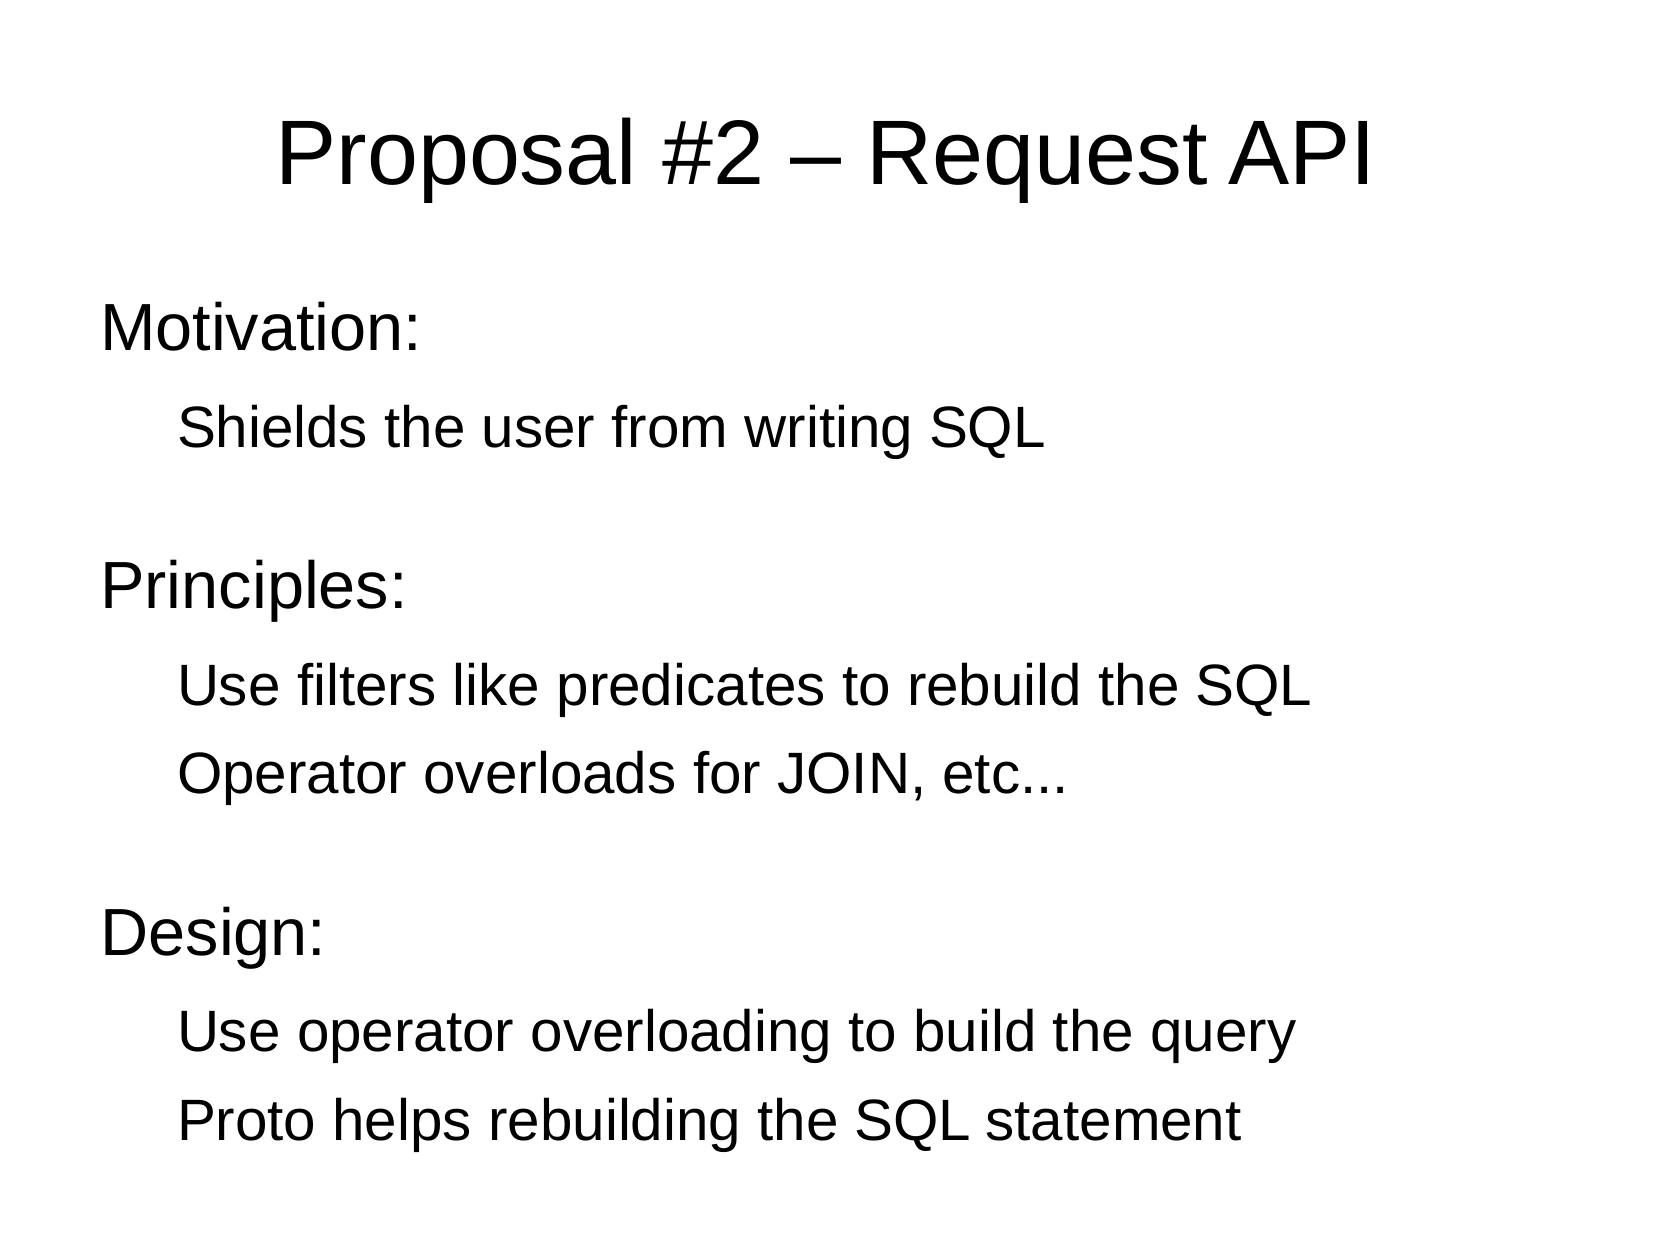

# Proposal #2 – Request API
Motivation:
Shields the user from writing SQL
Principles:
Use filters like predicates to rebuild the SQL
Operator overloads for JOIN, etc...
Design:
Use operator overloading to build the query
Proto helps rebuilding the SQL statement